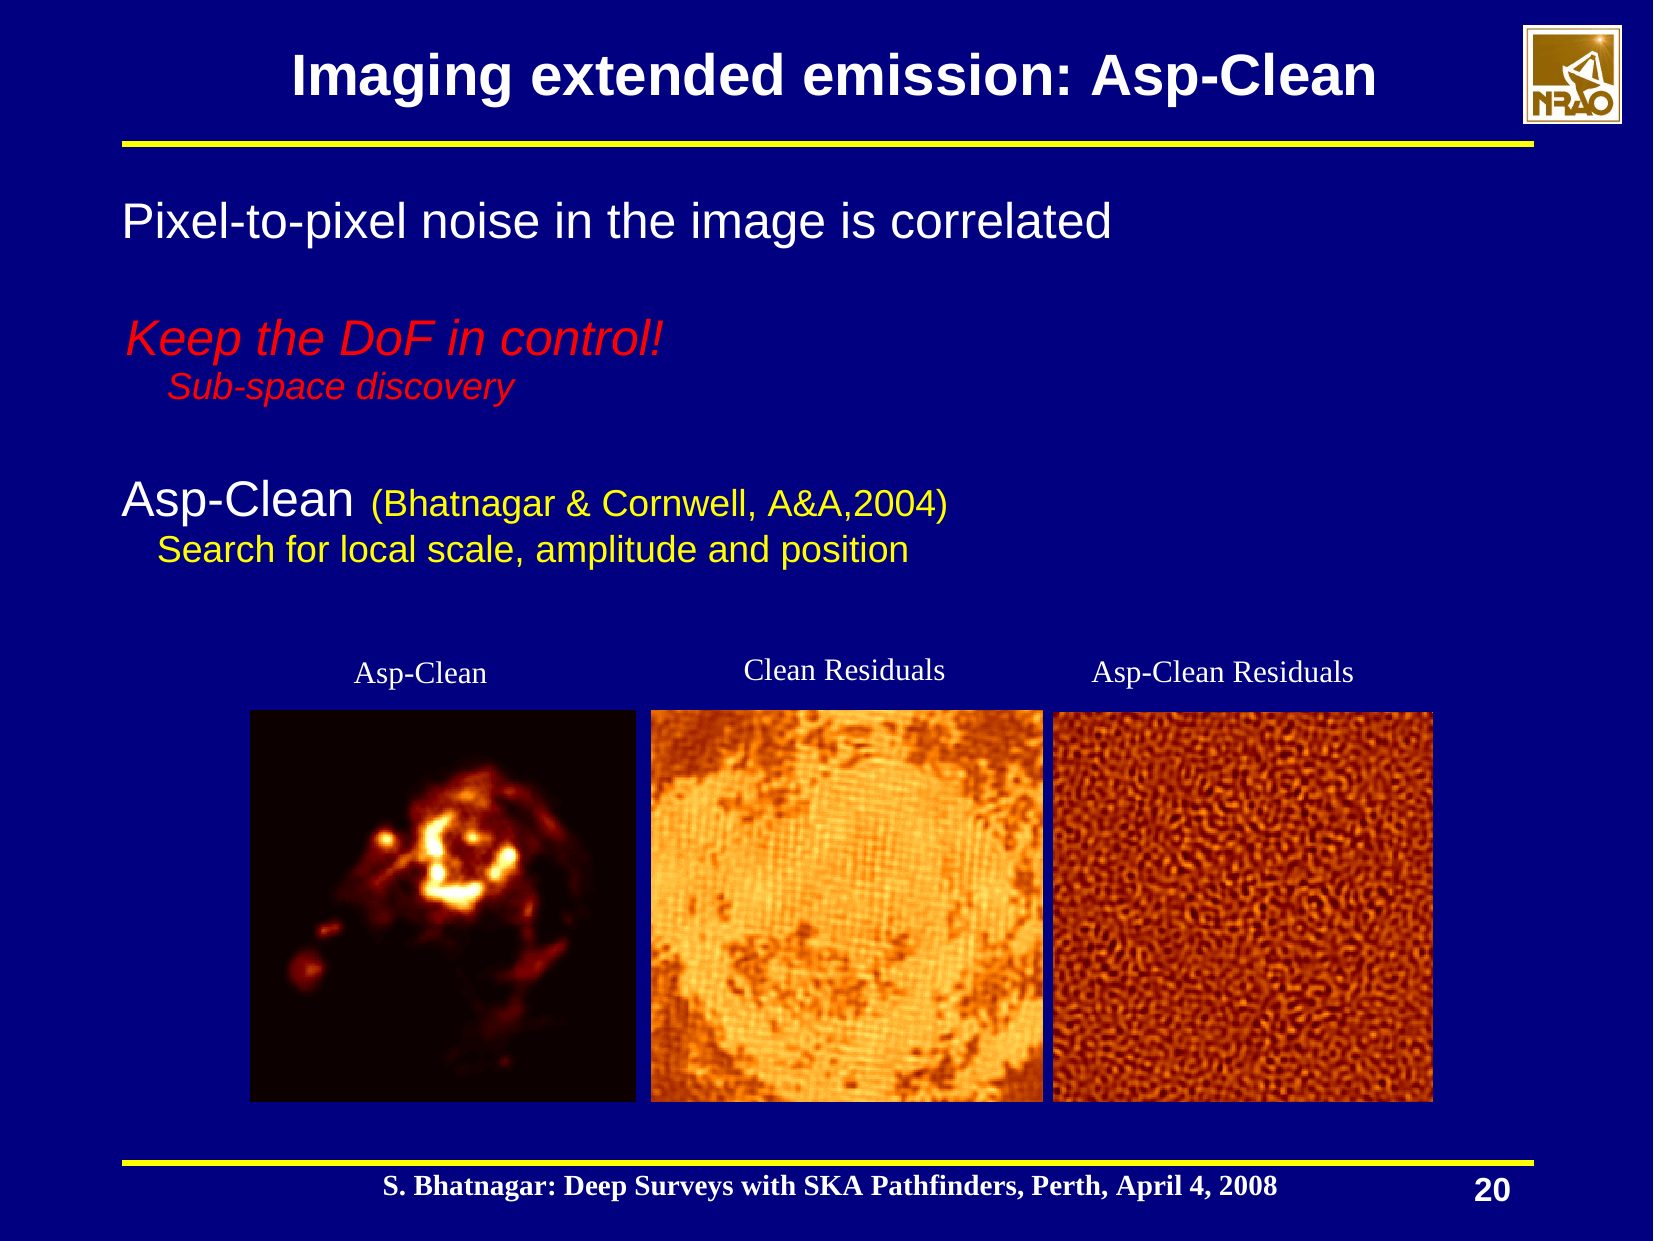

# Imaging extended emission: Asp-Clean
Pixel-to-pixel noise in the image is correlated
Keep the DoF in control!
Sub-space discovery
Asp-Clean (Bhatnagar & Cornwell, A&A,2004)
Search for local scale, amplitude and position
Clean Residuals
Asp-Clean Residuals
Asp-Clean